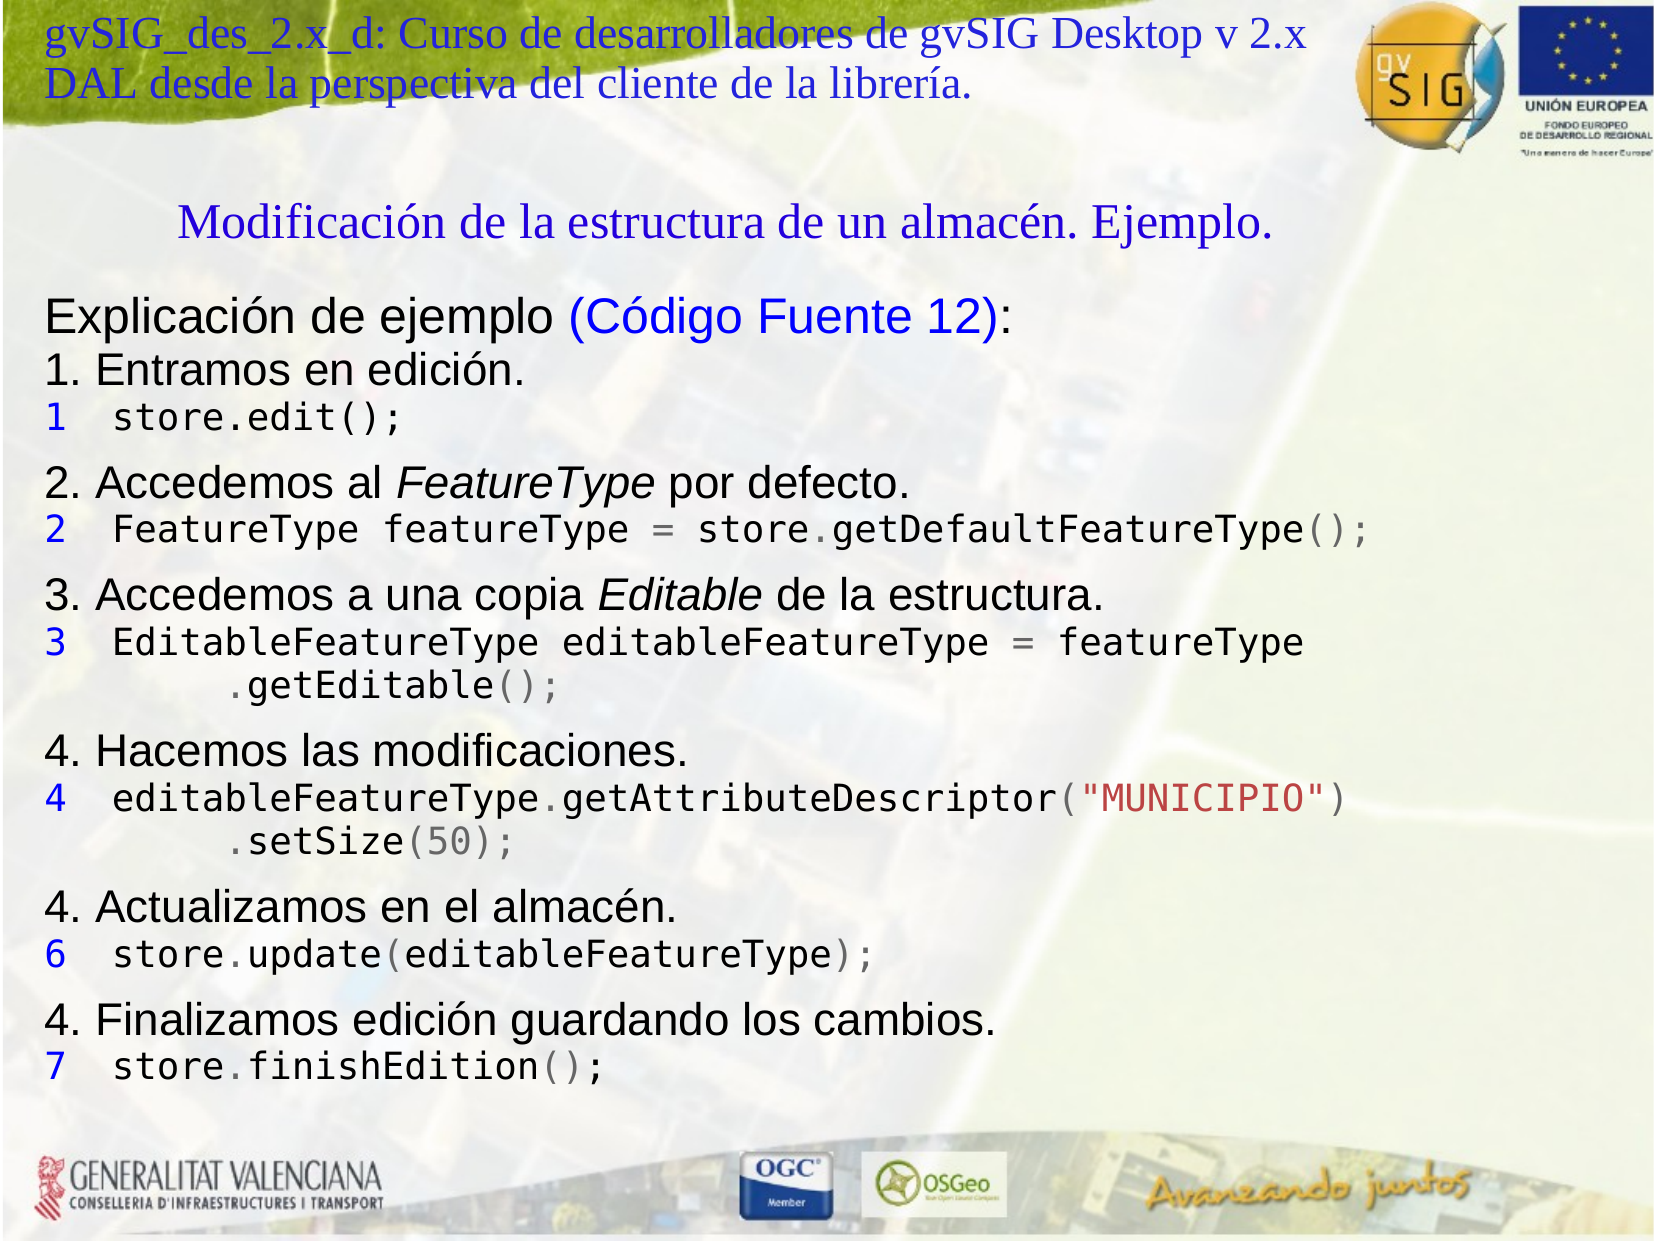

# Modificación de la estructura de un almacén. Ejemplo.
Explicación de ejemplo (Código Fuente 12):
1. Entramos en edición.
1 store.edit();
2. Accedemos al FeatureType por defecto.
2 FeatureType featureType = store.getDefaultFeatureType();
3. Accedemos a una copia Editable de la estructura.
3 EditableFeatureType editableFeatureType = featureType
 .getEditable();
4. Hacemos las modificaciones.
4 editableFeatureType.getAttributeDescriptor("MUNICIPIO")
 .setSize(50);
4. Actualizamos en el almacén.
6 store.update(editableFeatureType);
4. Finalizamos edición guardando los cambios.
7 store.finishEdition();